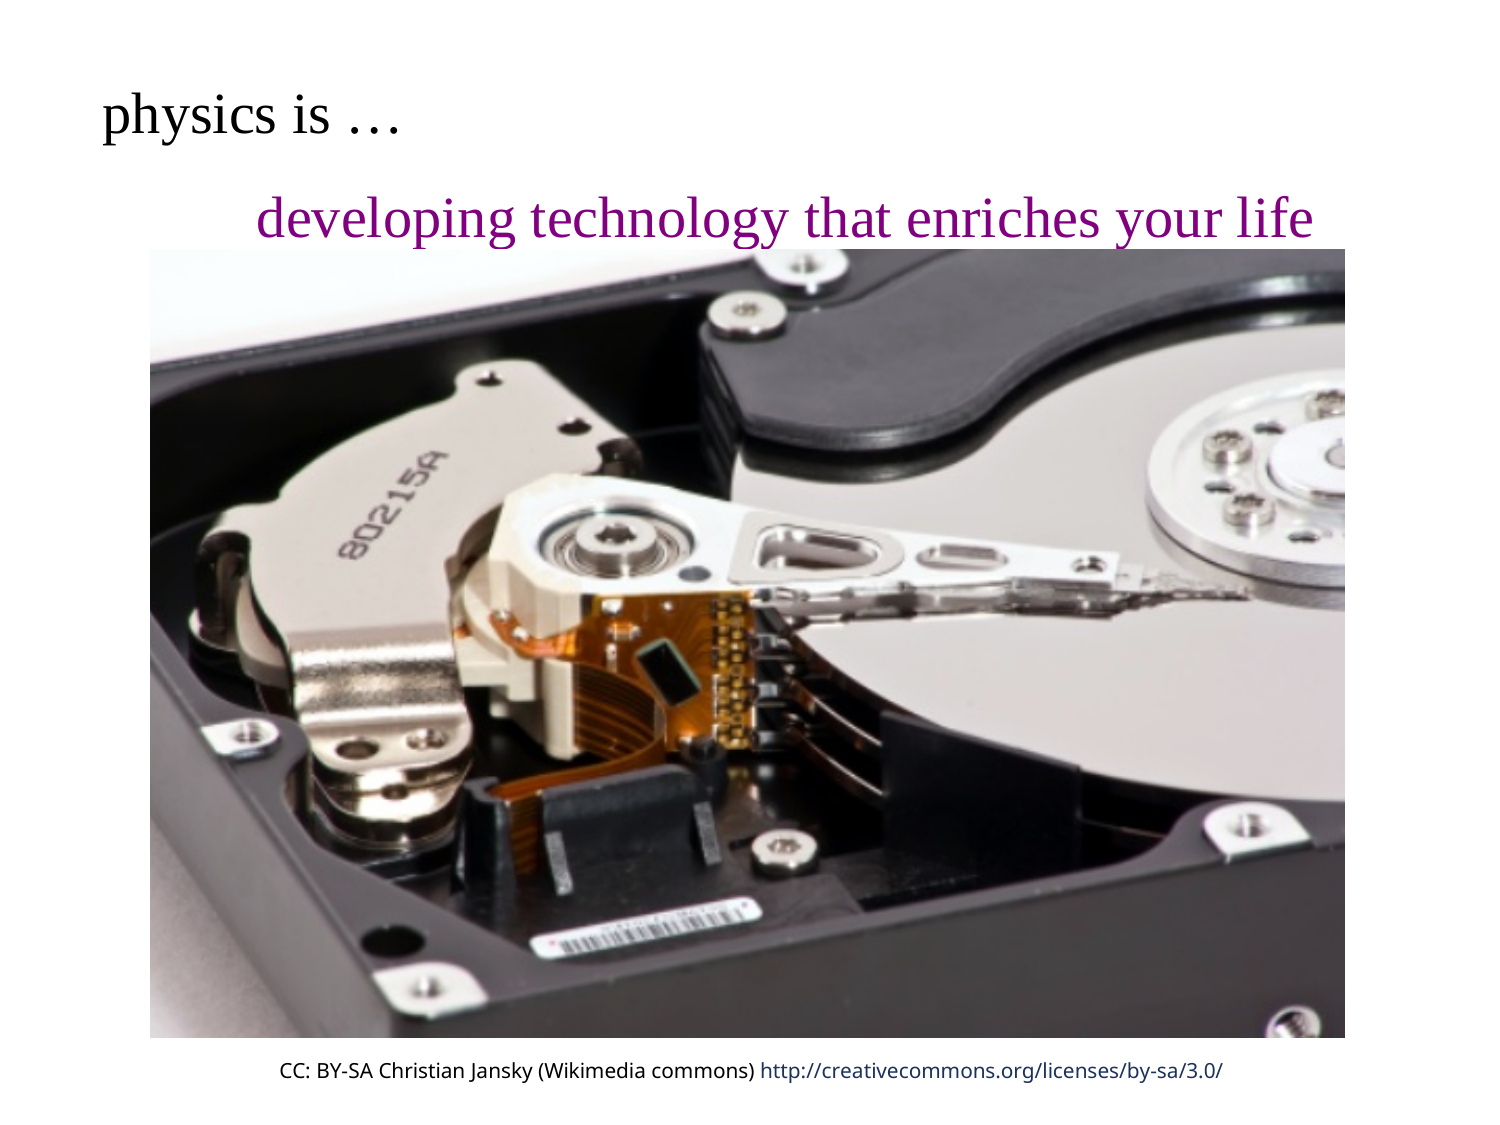

physics is …
developing technology that enriches your life
CC: BY-SA Christian Jansky (Wikimedia commons) http://creativecommons.org/licenses/by-sa/3.0/